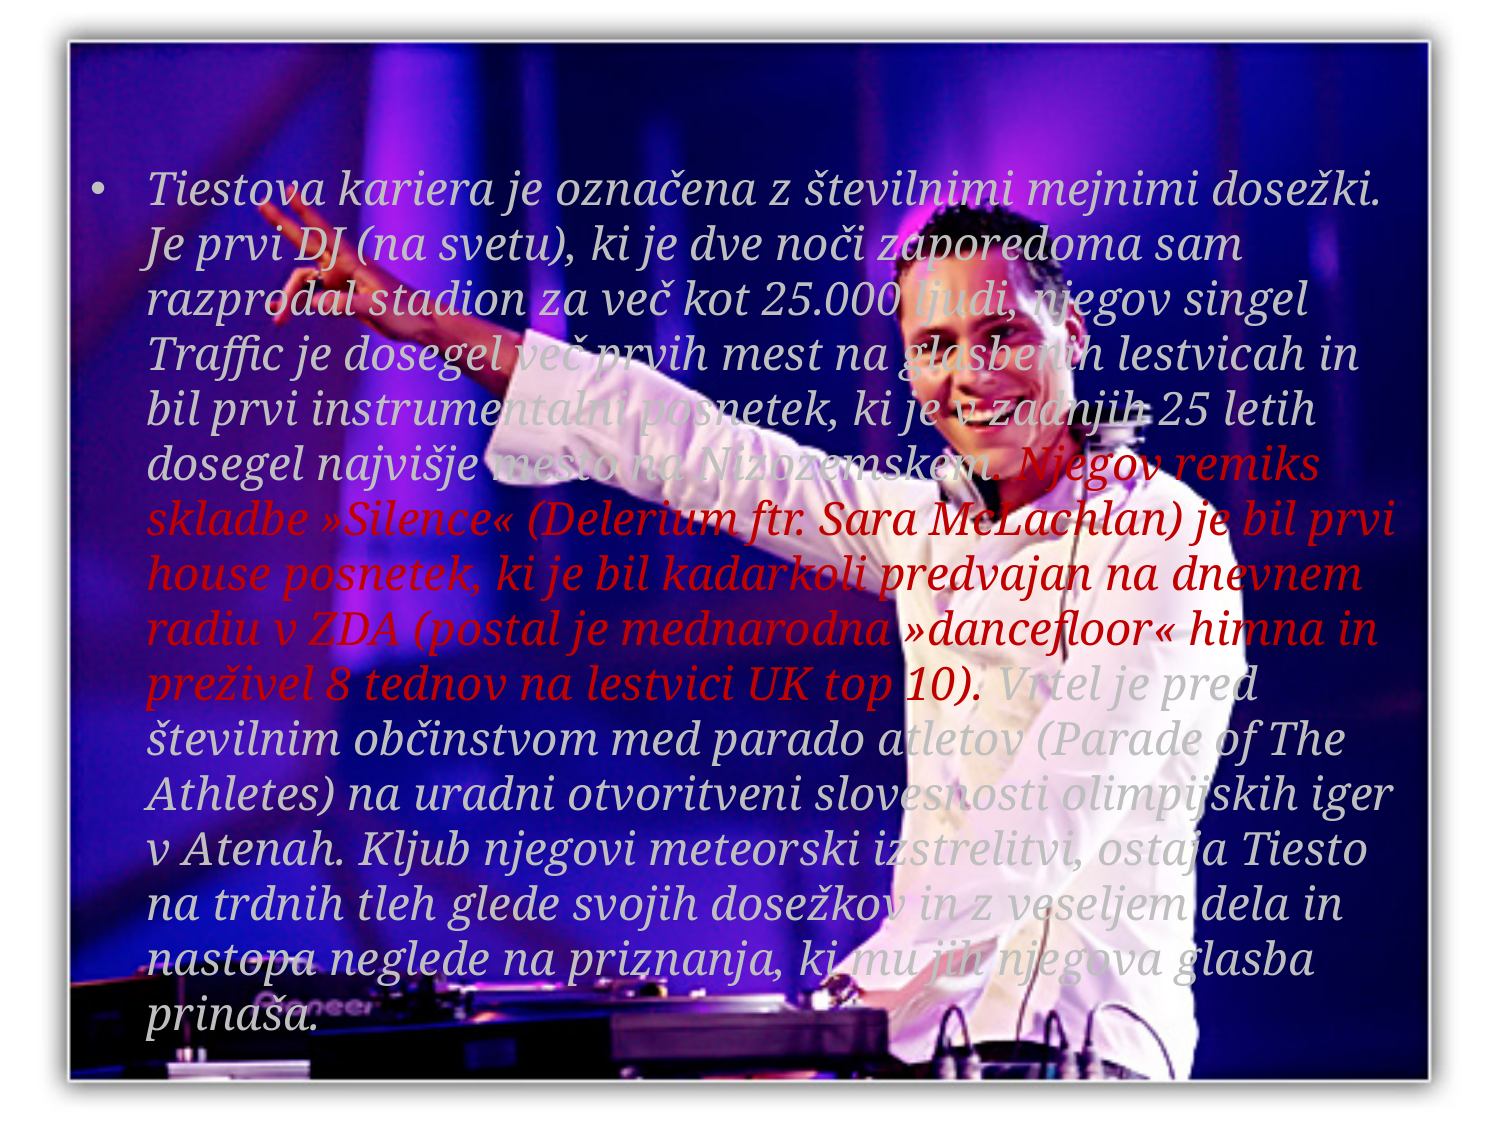

#
Tiestova kariera je označena z številnimi mejnimi dosežki. Je prvi DJ (na svetu), ki je dve noči zaporedoma sam razprodal stadion za več kot 25.000 ljudi, njegov singel Traffic je dosegel več prvih mest na glasbenih lestvicah in bil prvi instrumentalni posnetek, ki je v zadnjih 25 letih dosegel najvišje mesto na Nizozemskem. Njegov remiks skladbe »Silence« (Delerium ftr. Sara McLachlan) je bil prvi house posnetek, ki je bil kadarkoli predvajan na dnevnem radiu v ZDA (postal je mednarodna »dancefloor« himna in preživel 8 tednov na lestvici UK top 10). Vrtel je pred številnim občinstvom med parado atletov (Parade of The Athletes) na uradni otvoritveni slovesnosti olimpijskih iger v Atenah. Kljub njegovi meteorski izstrelitvi, ostaja Tiesto na trdnih tleh glede svojih dosežkov in z veseljem dela in nastopa neglede na priznanja, ki mu jih njegova glasba prinaša.